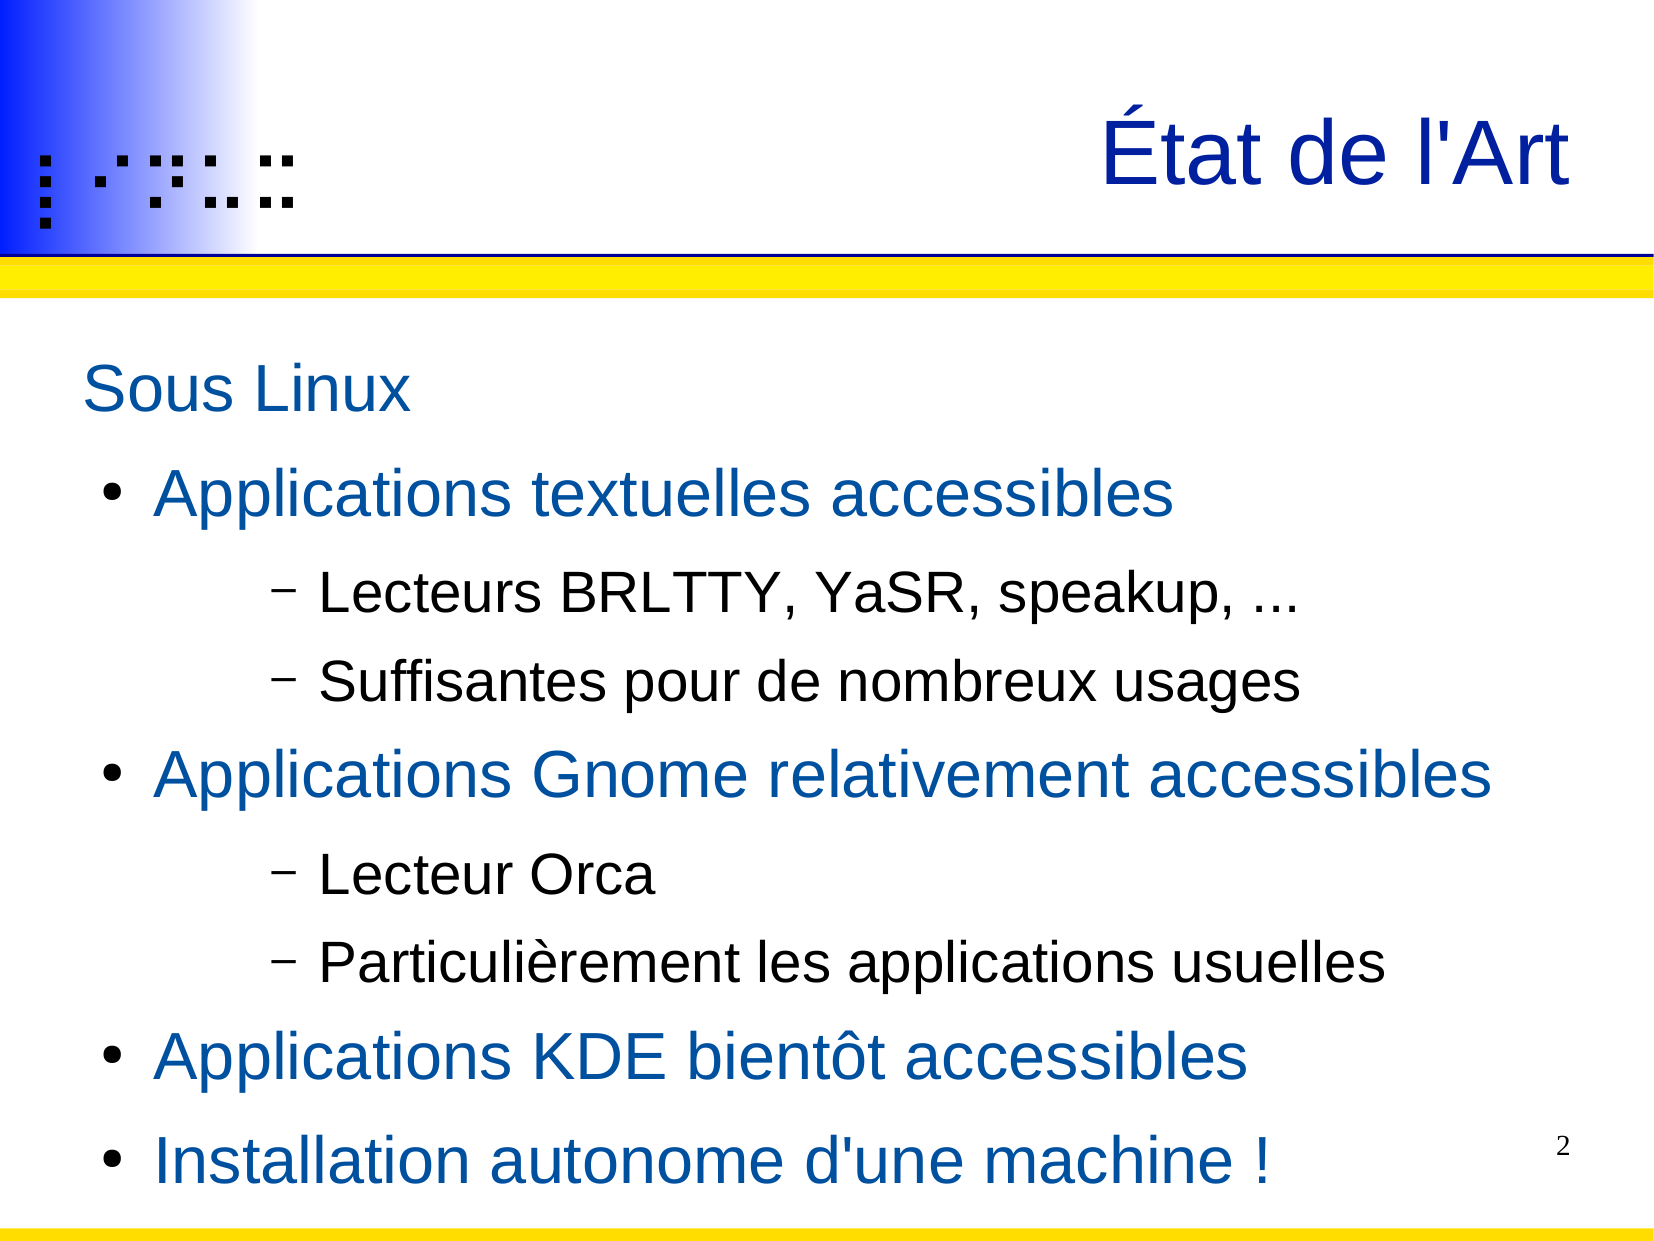

# État de l'Art
Sous Linux
Applications textuelles accessibles
Lecteurs BRLTTY, YaSR, speakup, ...
Suffisantes pour de nombreux usages
Applications Gnome relativement accessibles
Lecteur Orca
Particulièrement les applications usuelles
Applications KDE bientôt accessibles
Installation autonome d'une machine !
2